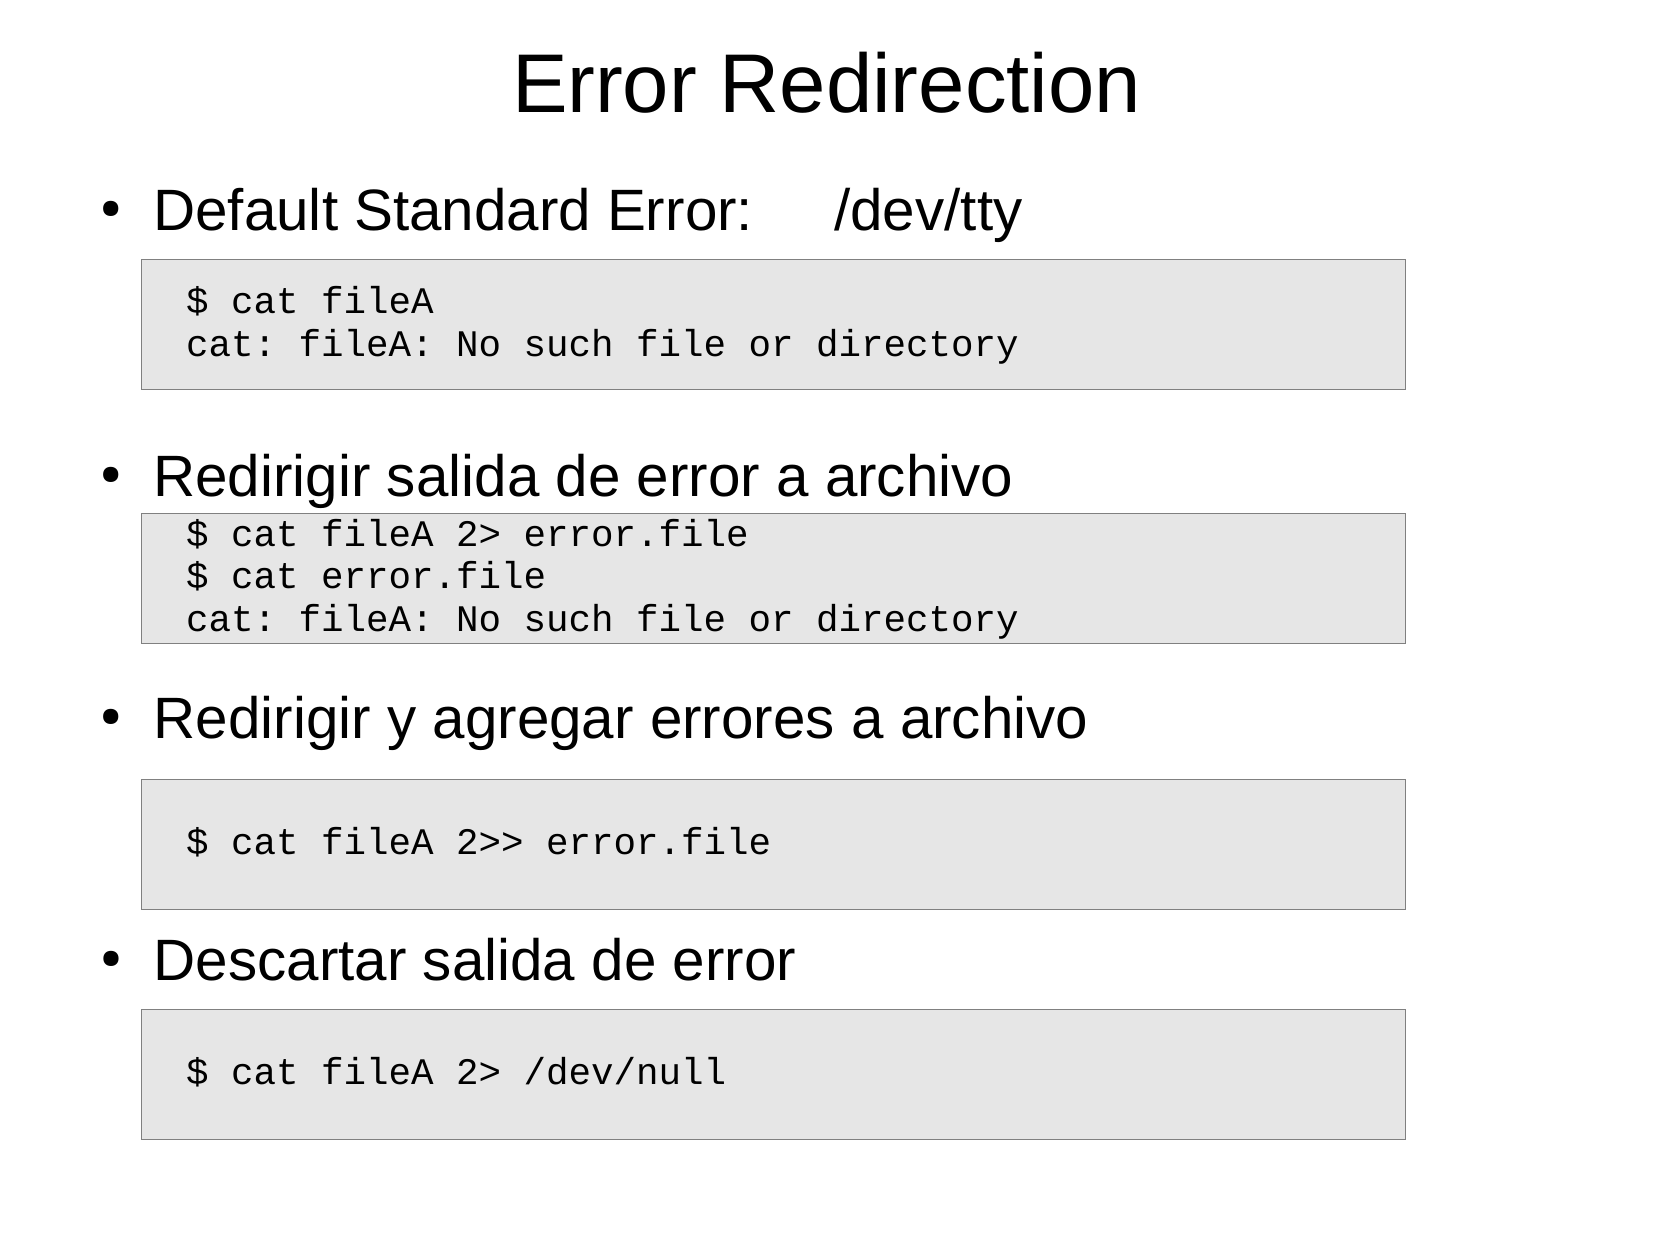

# Error Redirection
Default Standard Error: /dev/tty
$ cat fileA
cat: fileA: No such file or directory
Redirigir salida de error a archivo
$ cat fileA 2> error.file
$ cat error.file
cat: fileA: No such file or directory
Redirigir y agregar errores a archivo
$ cat fileA 2>> error.file
Descartar salida de error
$ cat fileA 2> /dev/null